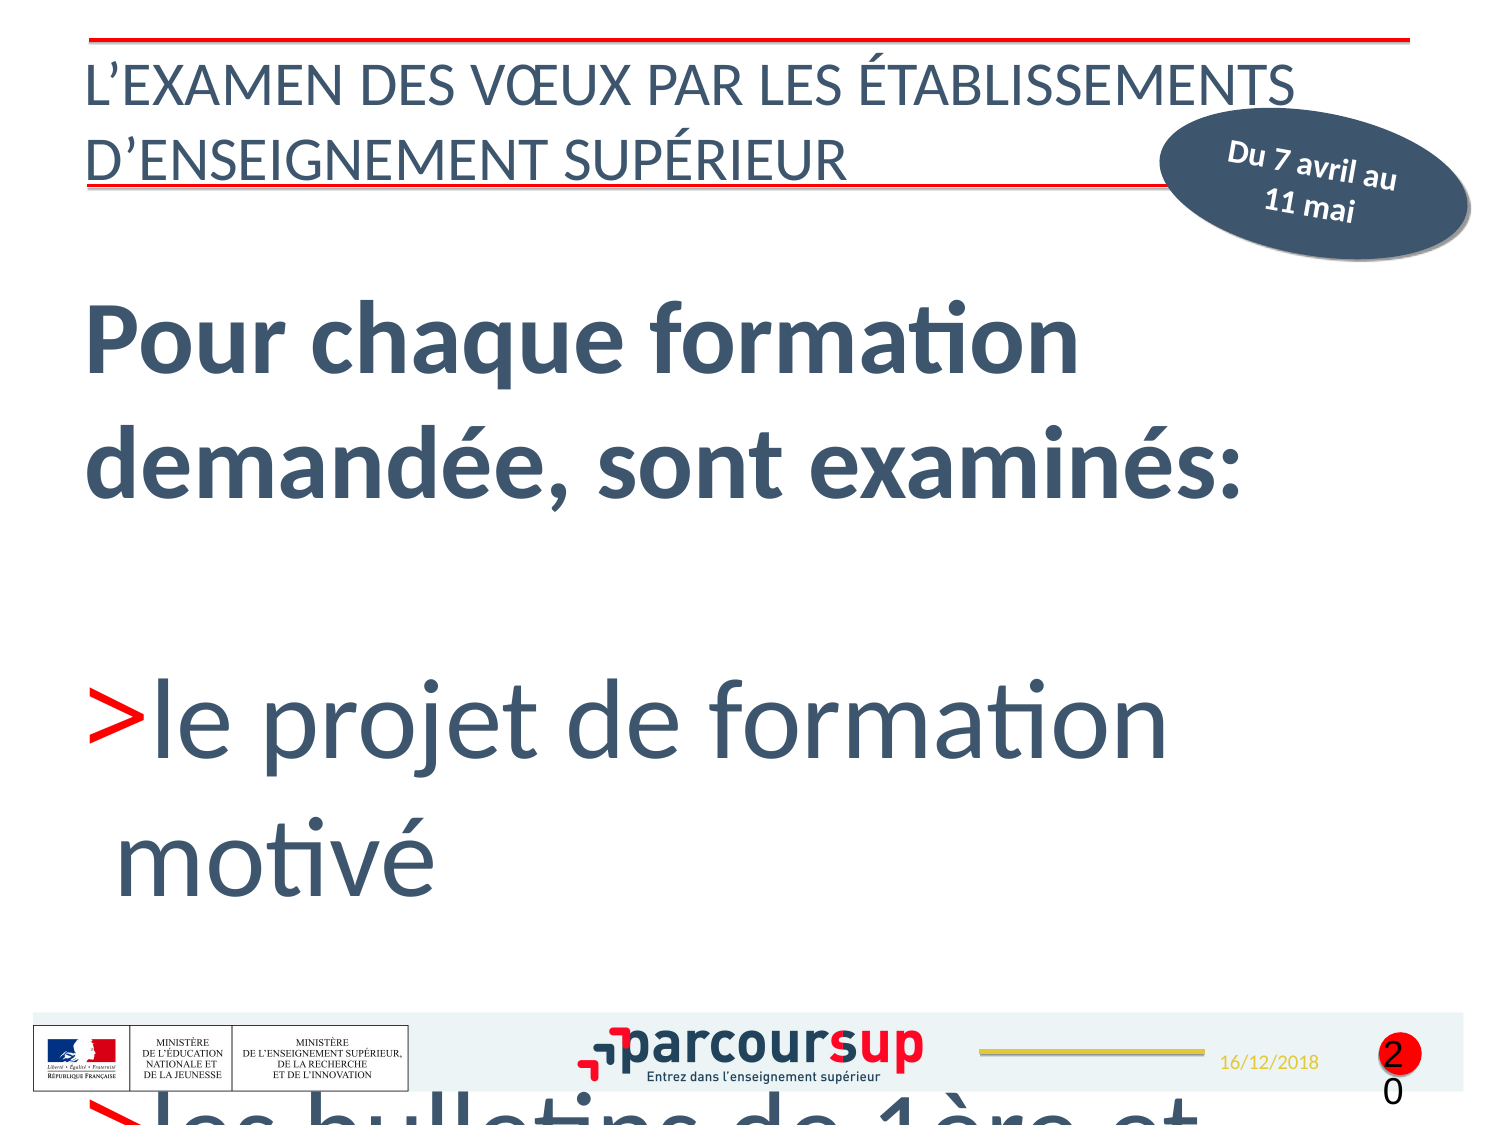

L’examen des vœux par les établissements d’enseignement supérieur
Du 7 avril au
11 mai
Pour chaque formation demandée, sont examinés:
le projet de formation motivé
les bulletins de 1ère et terminale (1er et 2ème trimestre ou 1er semestre) et les notes aux épreuves anticipées du baccalauréat
 les pièces complémentaires demandées par certaines formations
le contenu de la rubrique « Activités et centres d’intérêt », si elle a été renseignée
 la fiche Avenir renseignée par le lycée